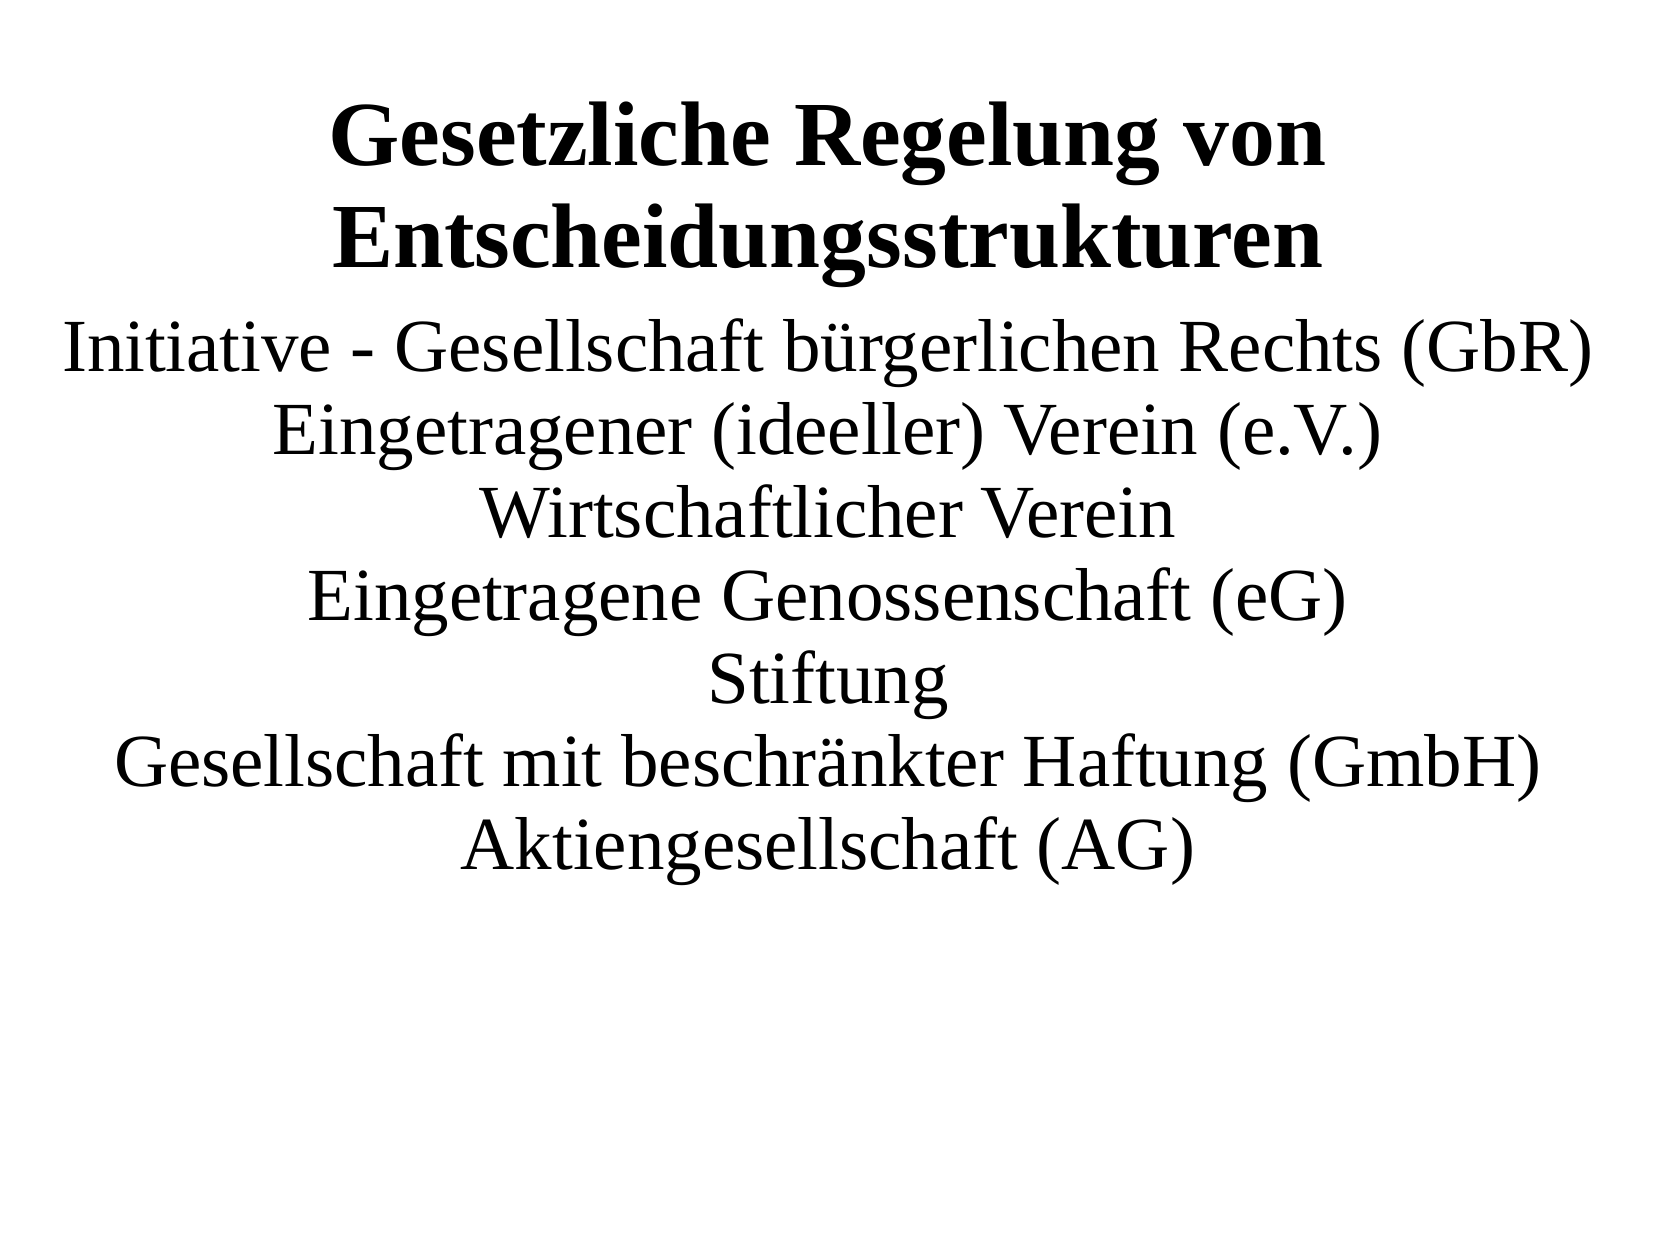

Gesetzliche Regelung von Entscheidungsstrukturen
Initiative - Gesellschaft bürgerlichen Rechts (GbR)
Eingetragener (ideeller) Verein (e.V.)
Wirtschaftlicher Verein
Eingetragene Genossenschaft (eG)
Stiftung
Gesellschaft mit beschränkter Haftung (GmbH)
Aktiengesellschaft (AG)